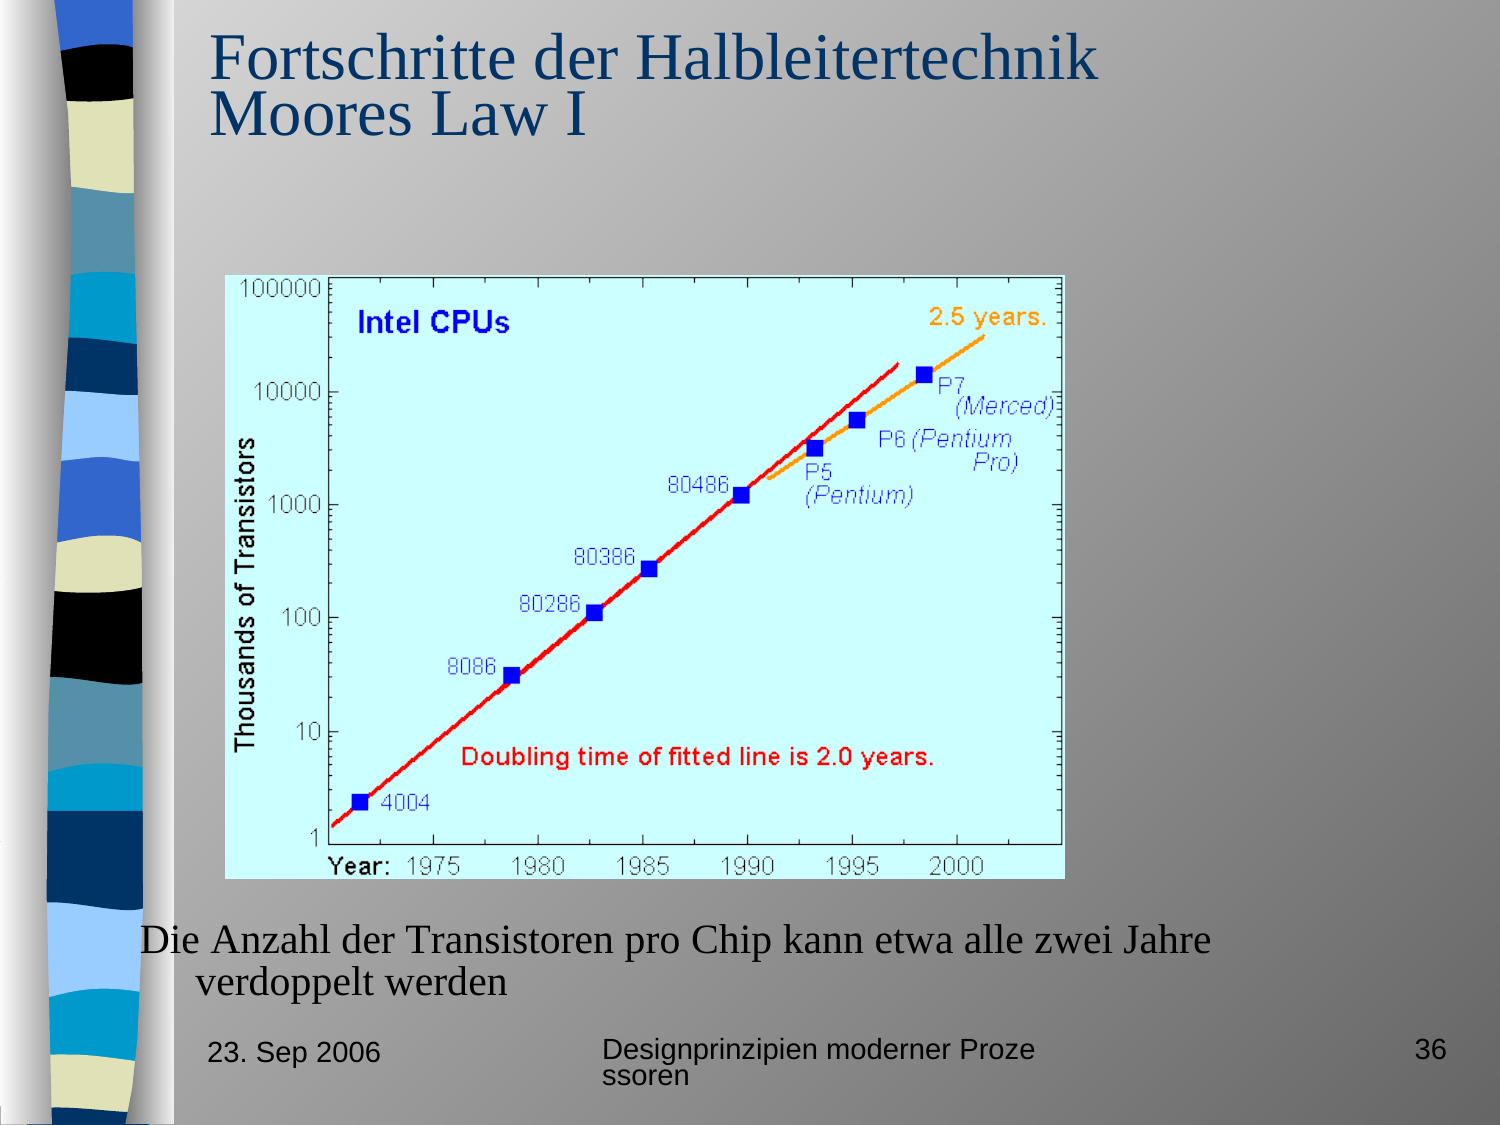

# Fortschritte der Halbleitertechnik Moores Law I
Die Anzahl der Transistoren pro Chip kann etwa alle zwei Jahre verdoppelt werden
Designprinzipien moderner Prozessoren
36